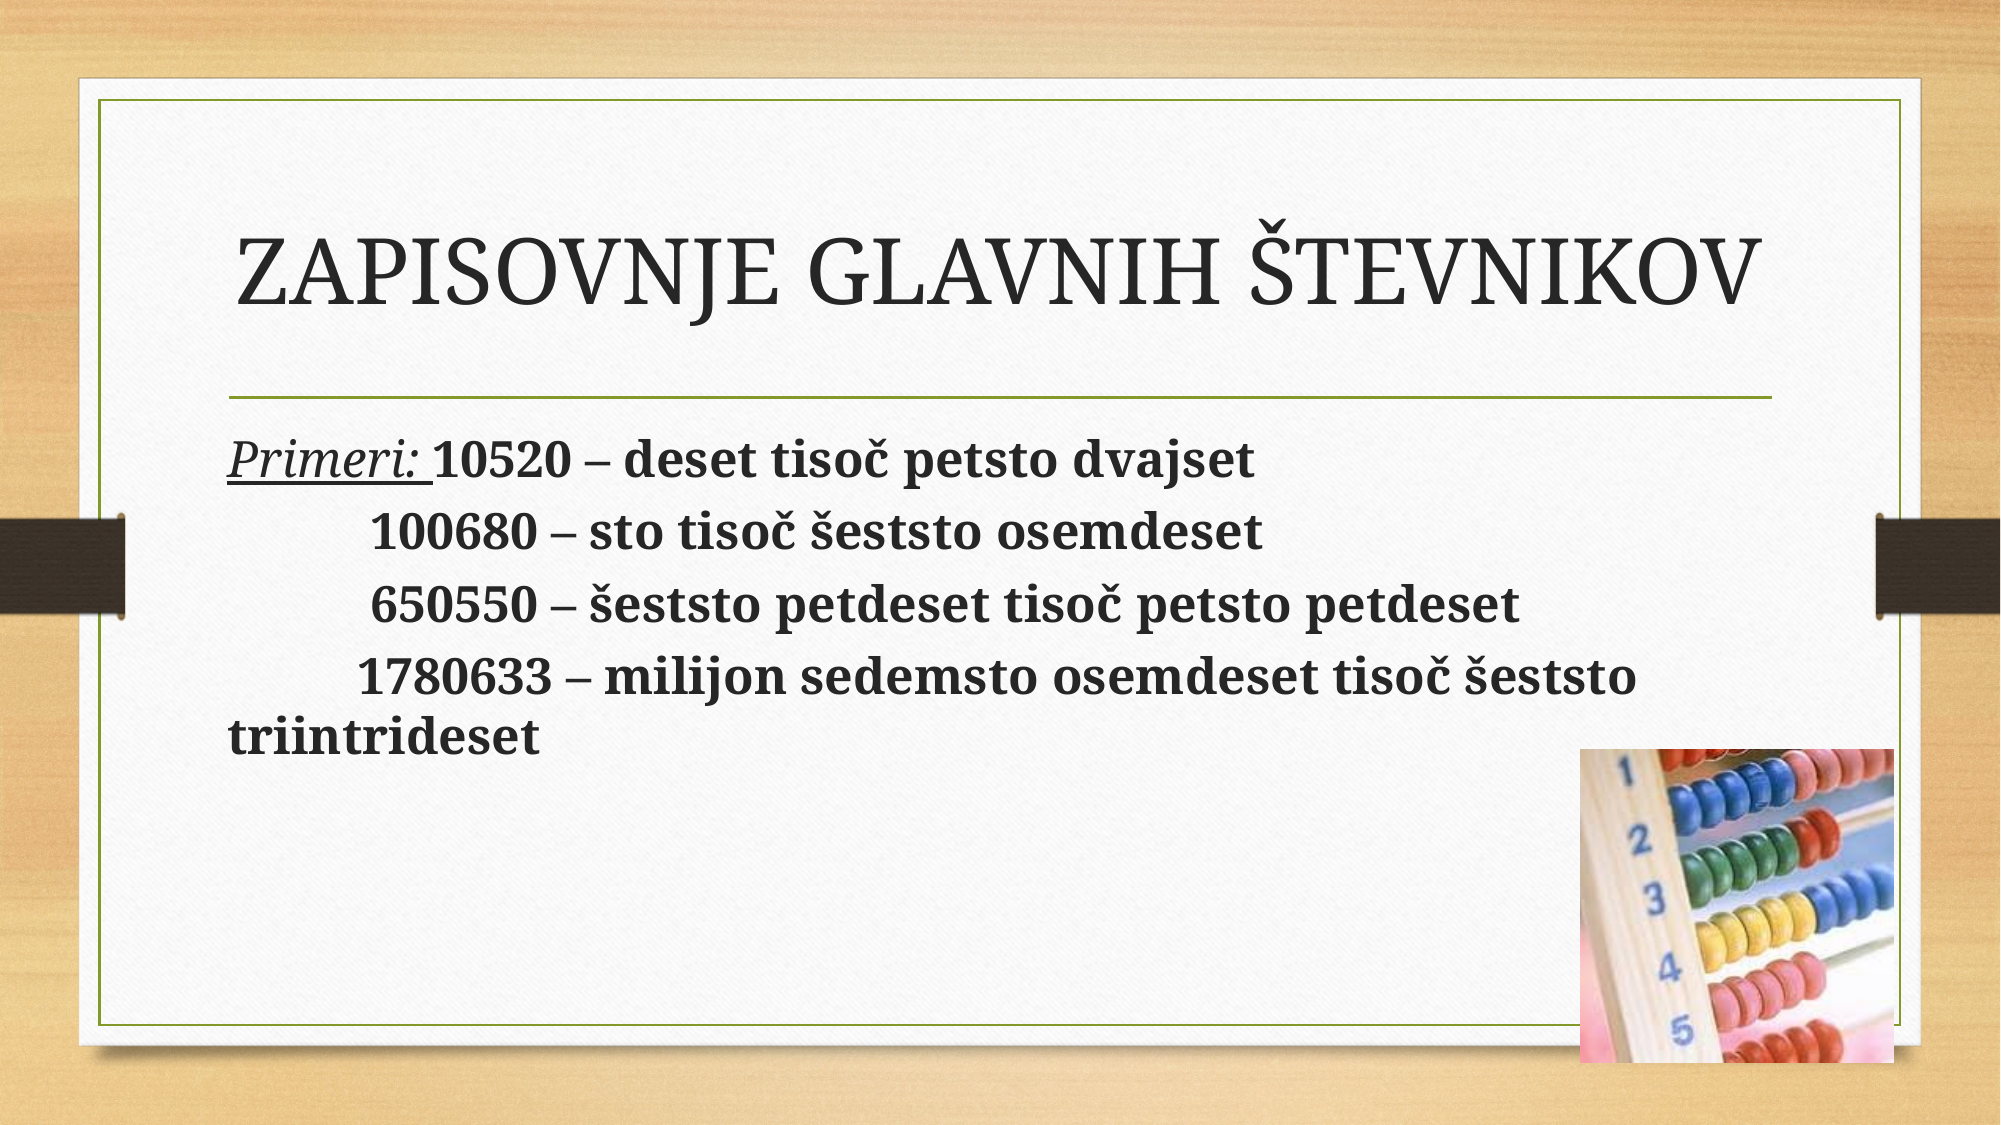

# ZAPISOVNJE GLAVNIH ŠTEVNIKOV
Primeri: 10520 – deset tisoč petsto dvajset
 100680 – sto tisoč šeststo osemdeset
 650550 – šeststo petdeset tisoč petsto petdeset
 1780633 – milijon sedemsto osemdeset tisoč šeststo triintrideset